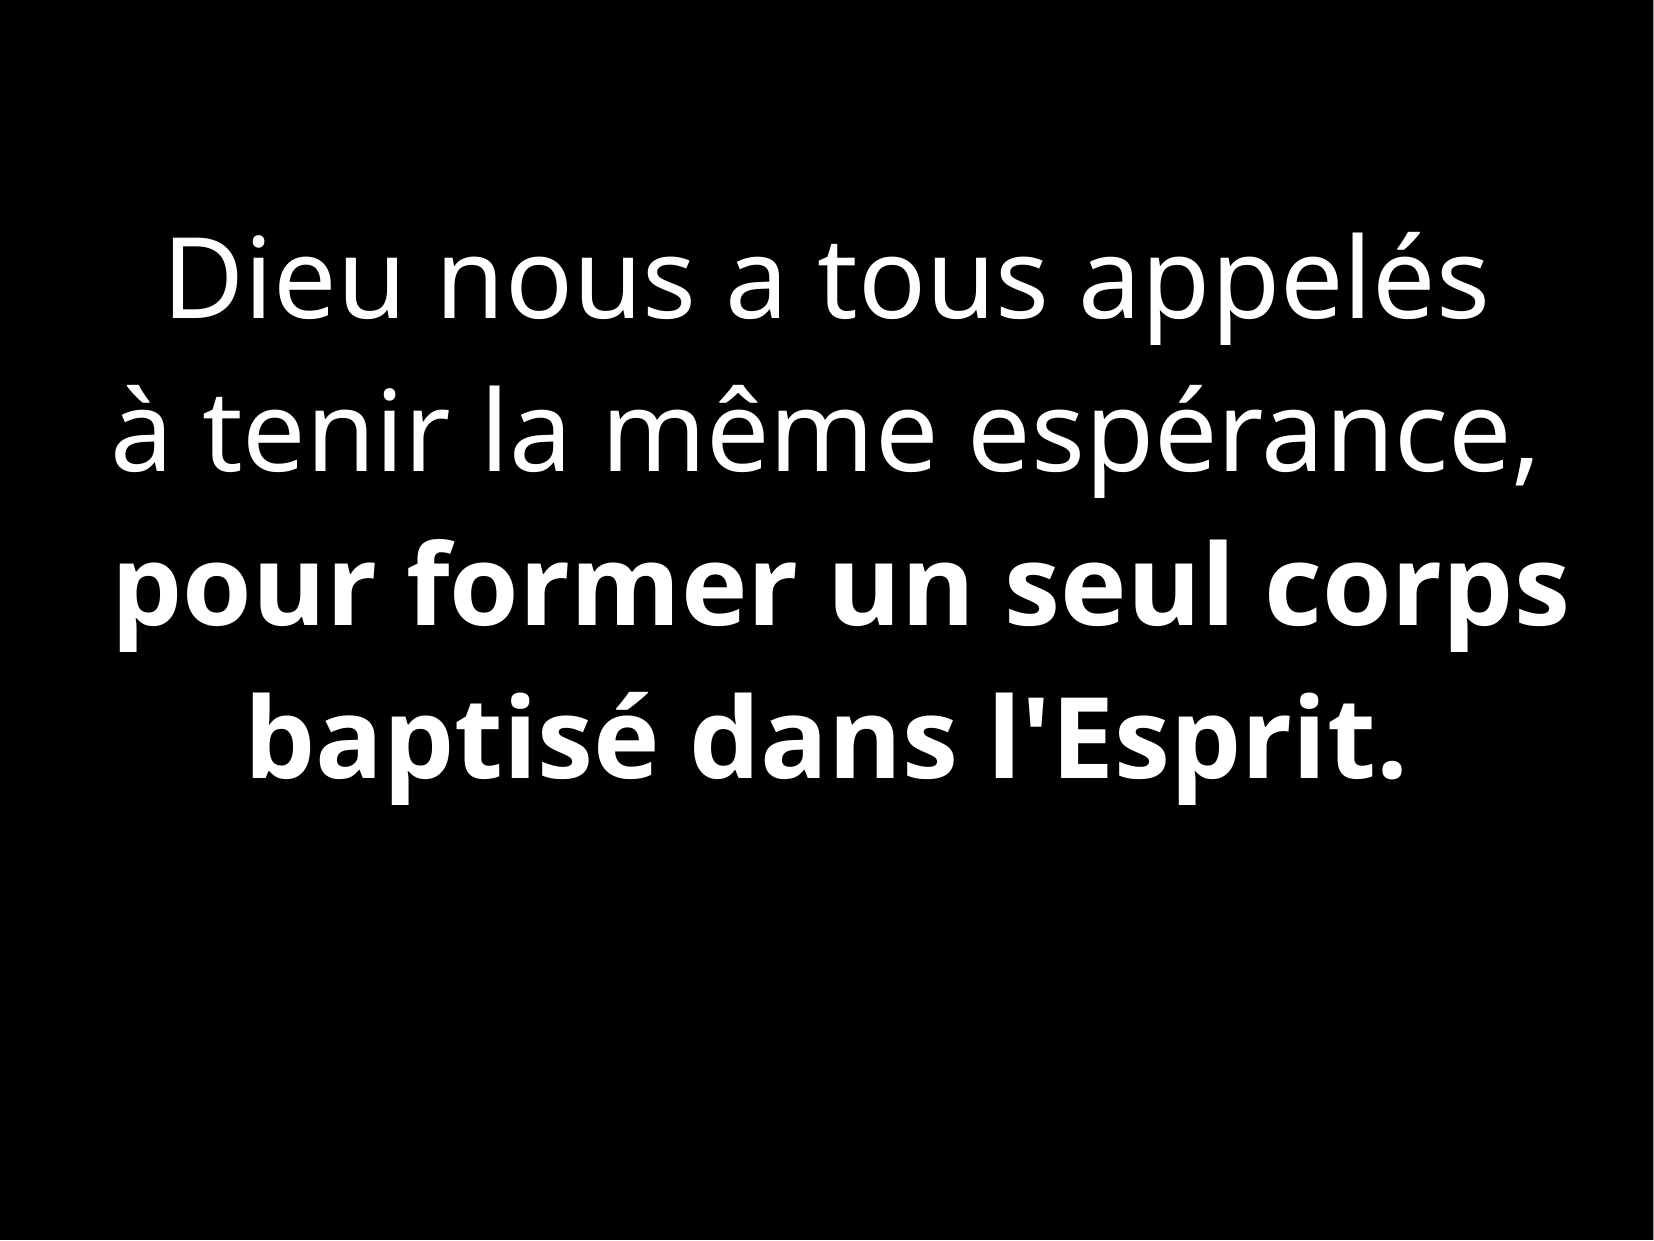

# Dieu nous a tous appelés à tenir la même espérance, pour former un seul corps baptisé dans l'Esprit.